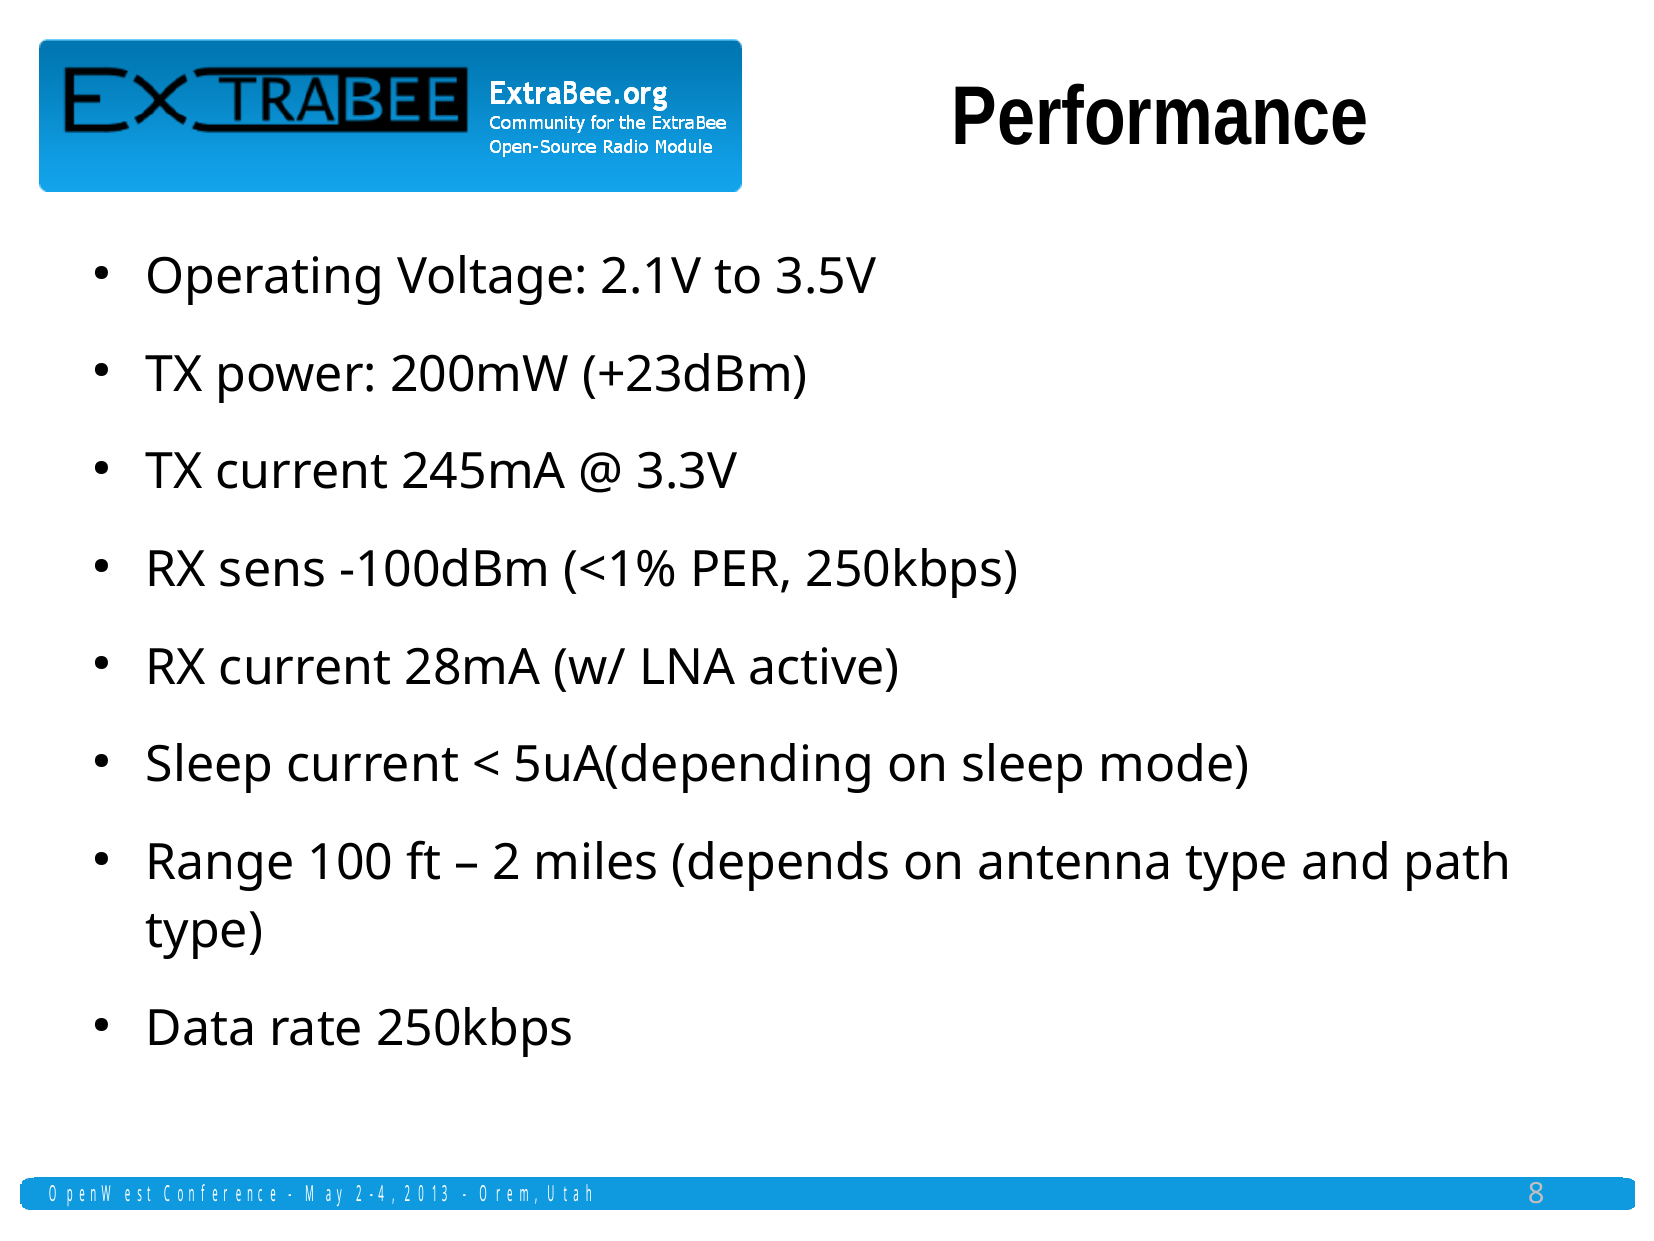

# Performance
Operating Voltage: 2.1V to 3.5V
TX power: 200mW (+23dBm)
TX current 245mA @ 3.3V
RX sens -100dBm (<1% PER, 250kbps)
RX current 28mA (w/ LNA active)
Sleep current < 5uA(depending on sleep mode)
Range 100 ft – 2 miles (depends on antenna type and path type)
Data rate 250kbps